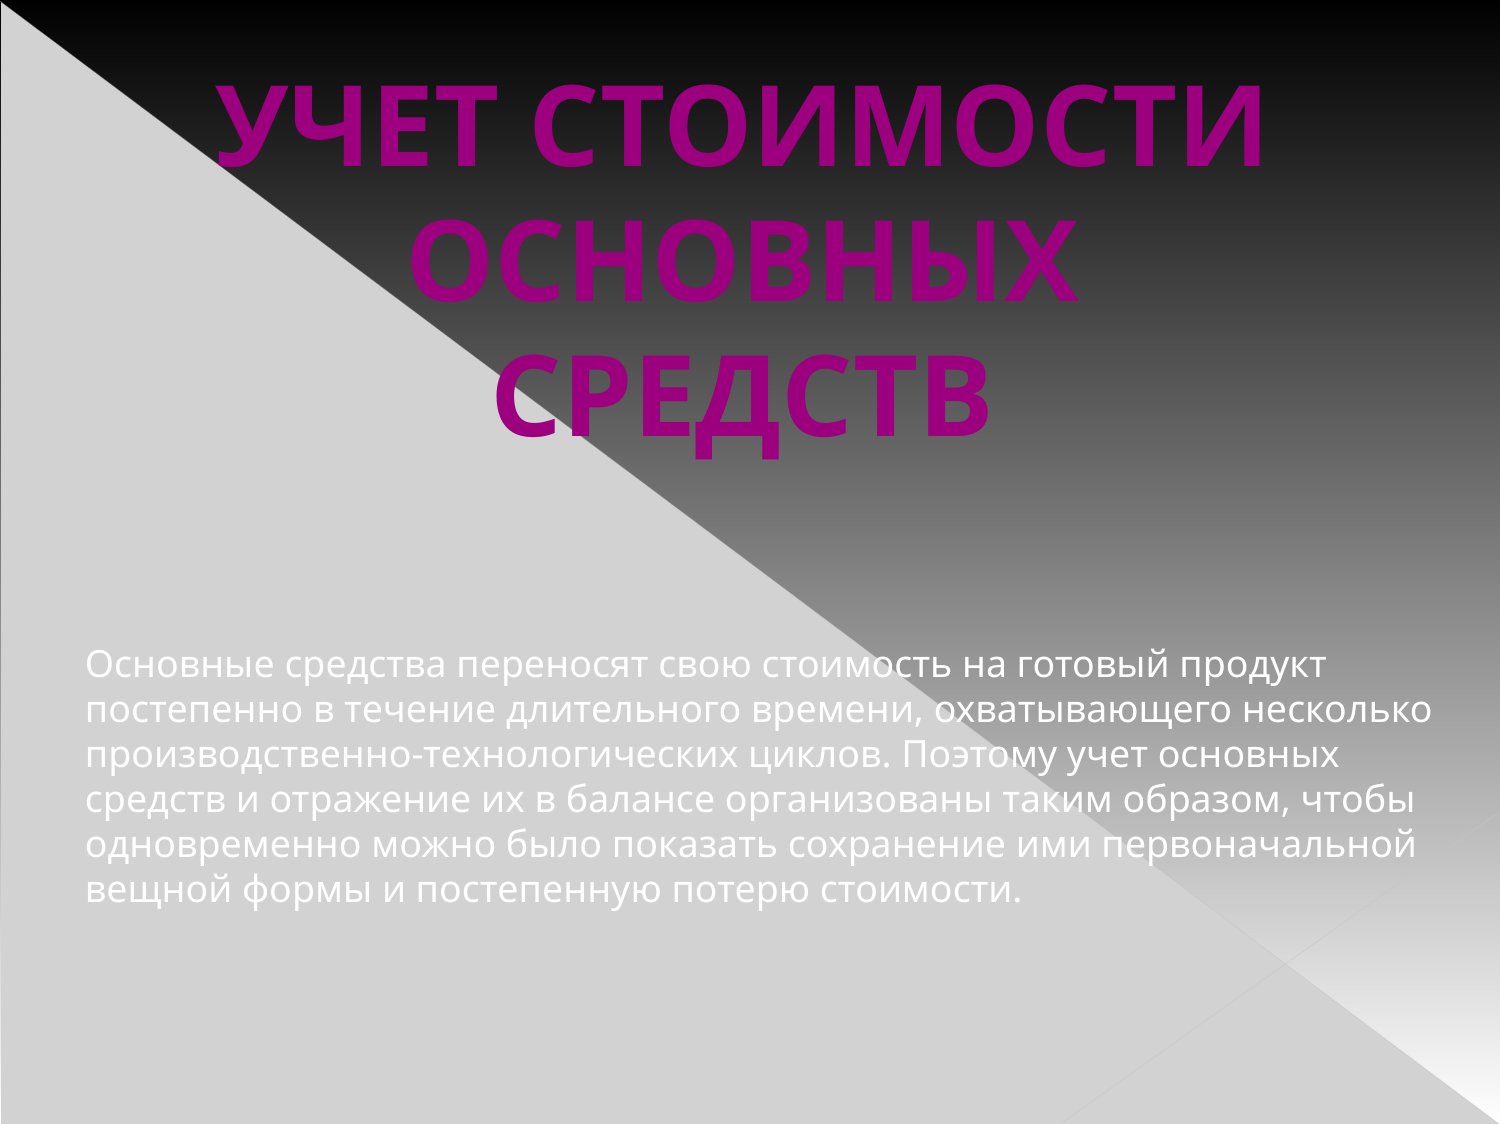

УЧЕТ СТОИМОСТИ ОСНОВНЫХ СРЕДСТВ
Основные средства переносят свою стоимость на готовый продукт постепенно в течение длительного времени, охватывающего несколько производственно-технологических циклов. Поэтому учет основных средств и отражение их в балансе организованы таким образом, чтобы одновременно можно было показать сохранение ими первоначальной вещной формы и постепенную потерю стоимости.